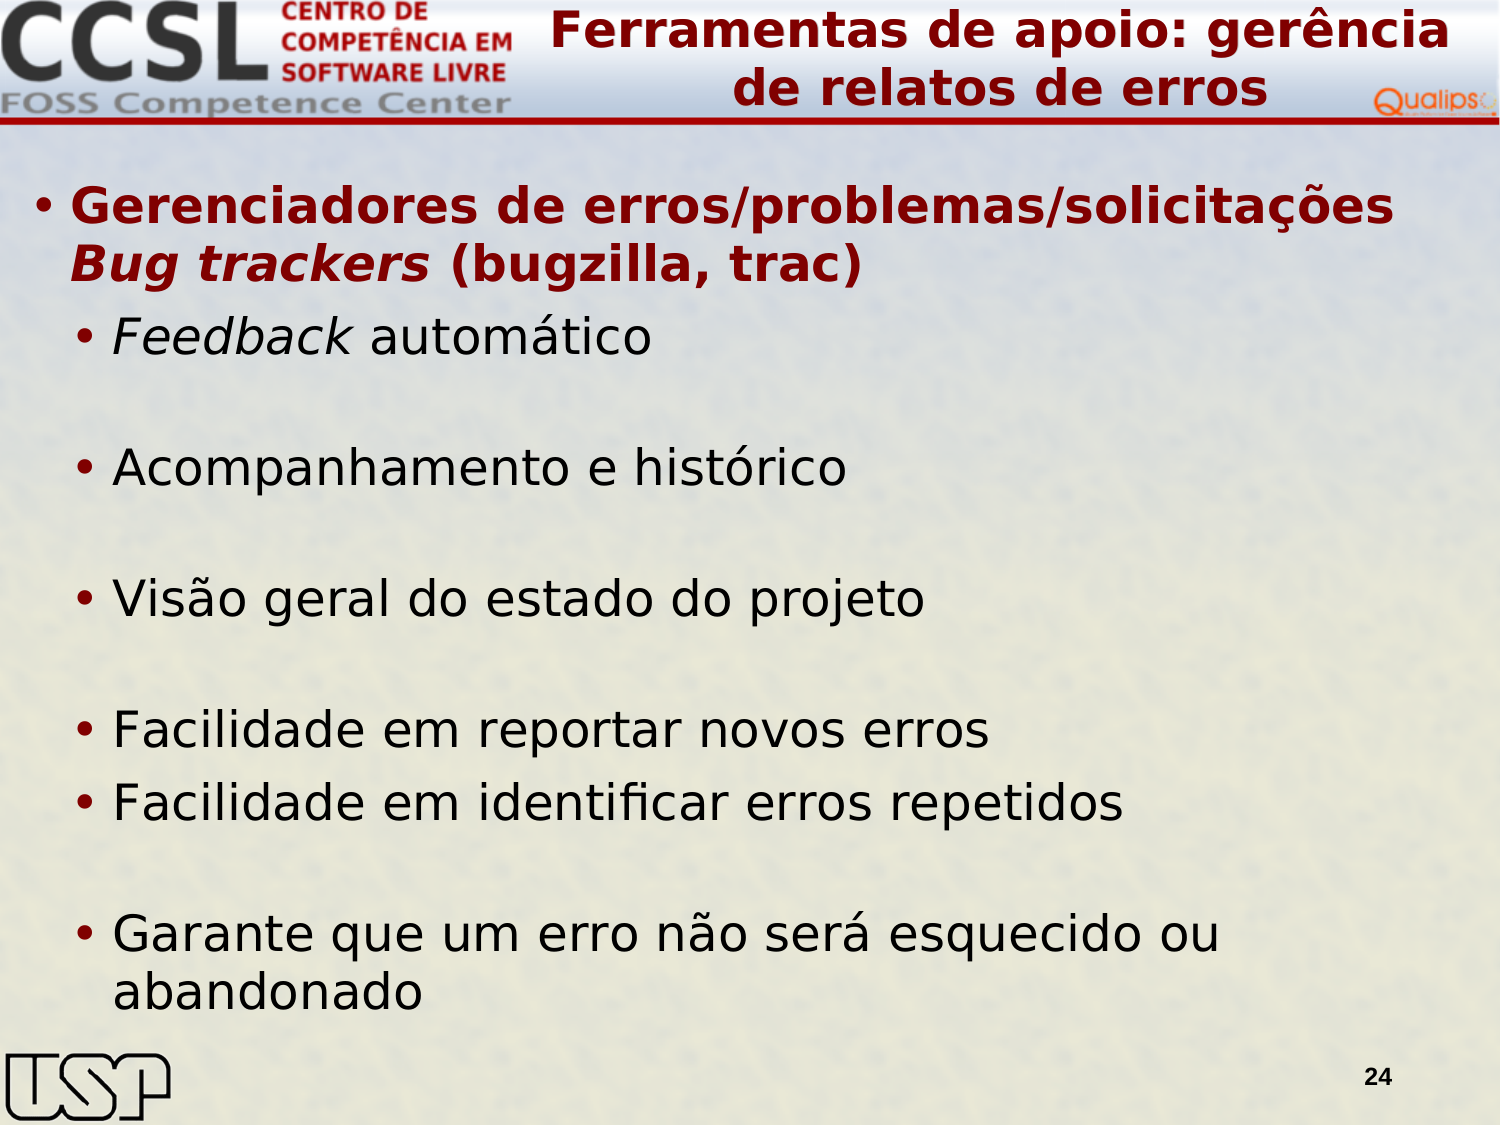

# Ferramentas de apoio: gerência de relatos de erros
Gerenciadores de erros/problemas/solicitações
Bug trackers (bugzilla, trac)
Feedback automático
Acompanhamento e histórico
Visão geral do estado do projeto
Facilidade em reportar novos erros
Facilidade em identificar erros repetidos
Garante que um erro não será esquecido ou abandonado